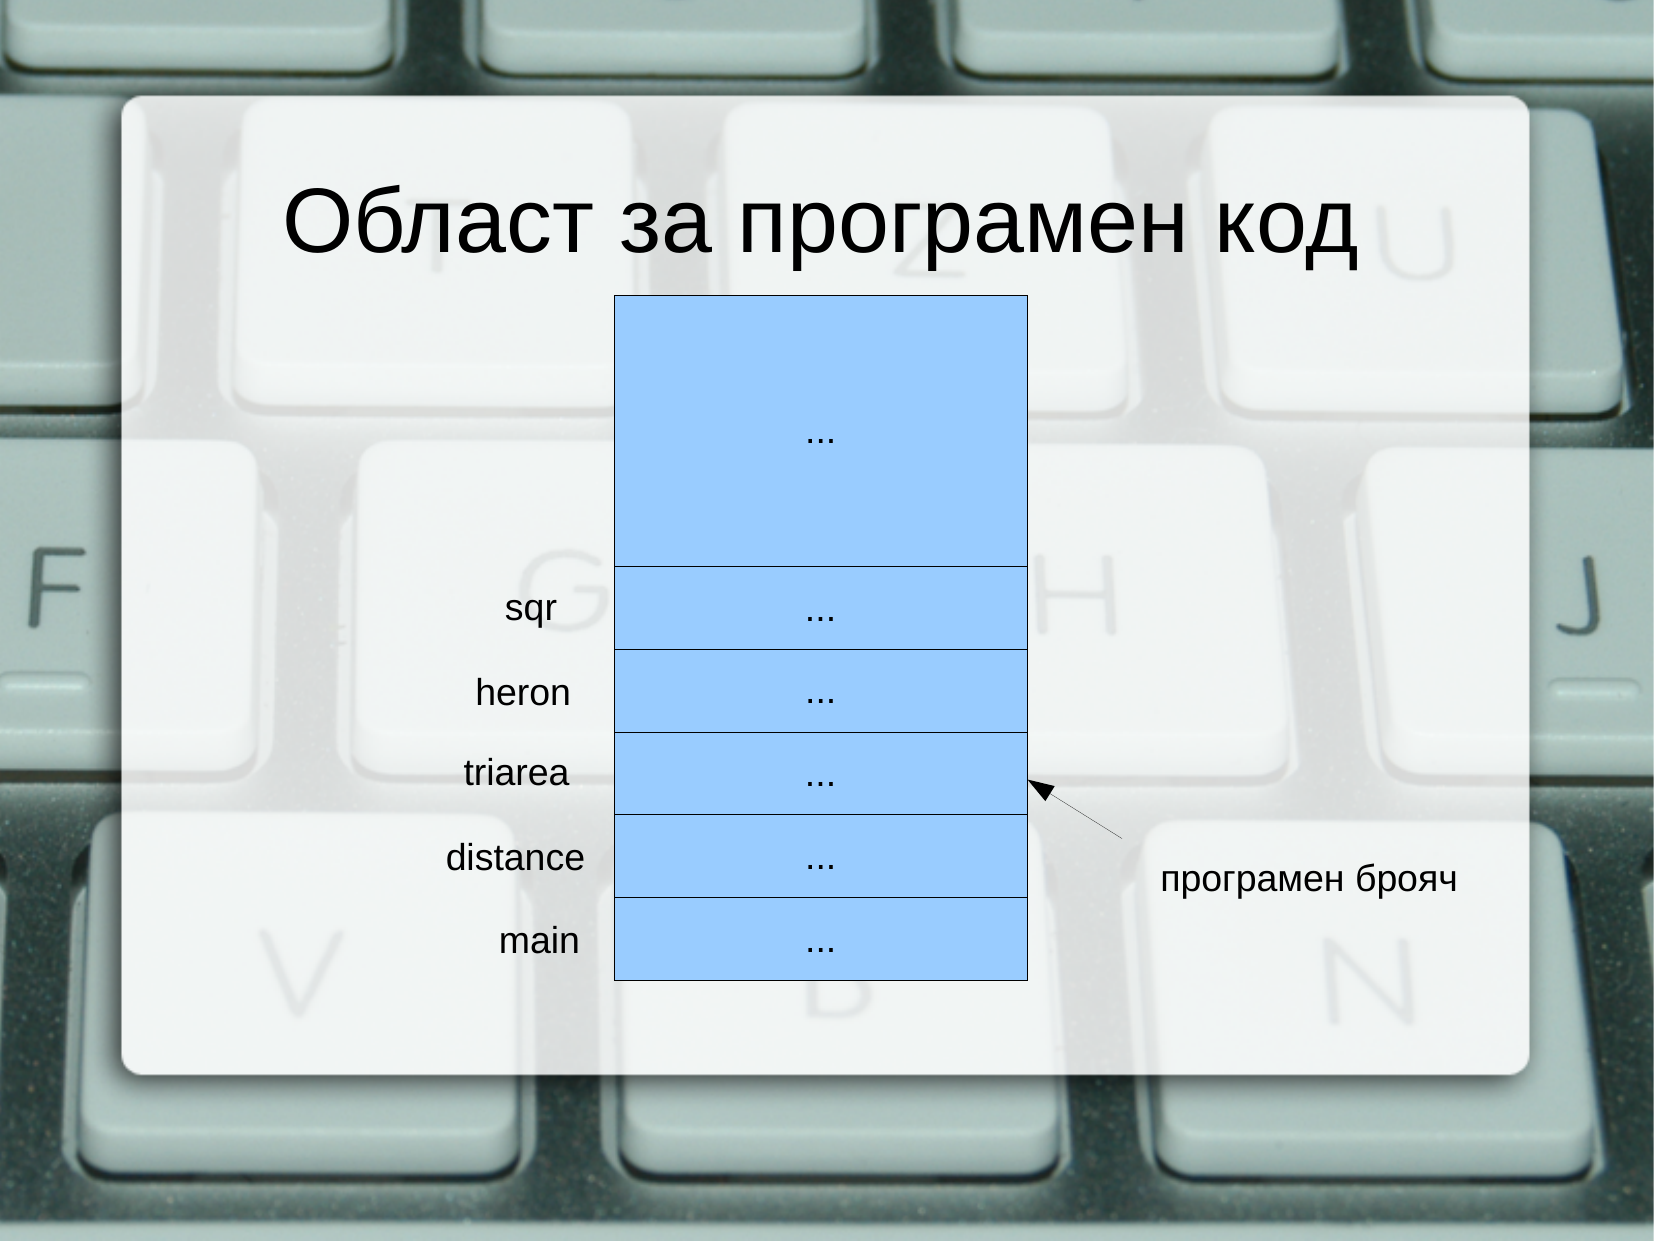

# Област за програмен код
...
...
sqr
...
heron
...
triarea
...
distance
програмен брояч
...
main